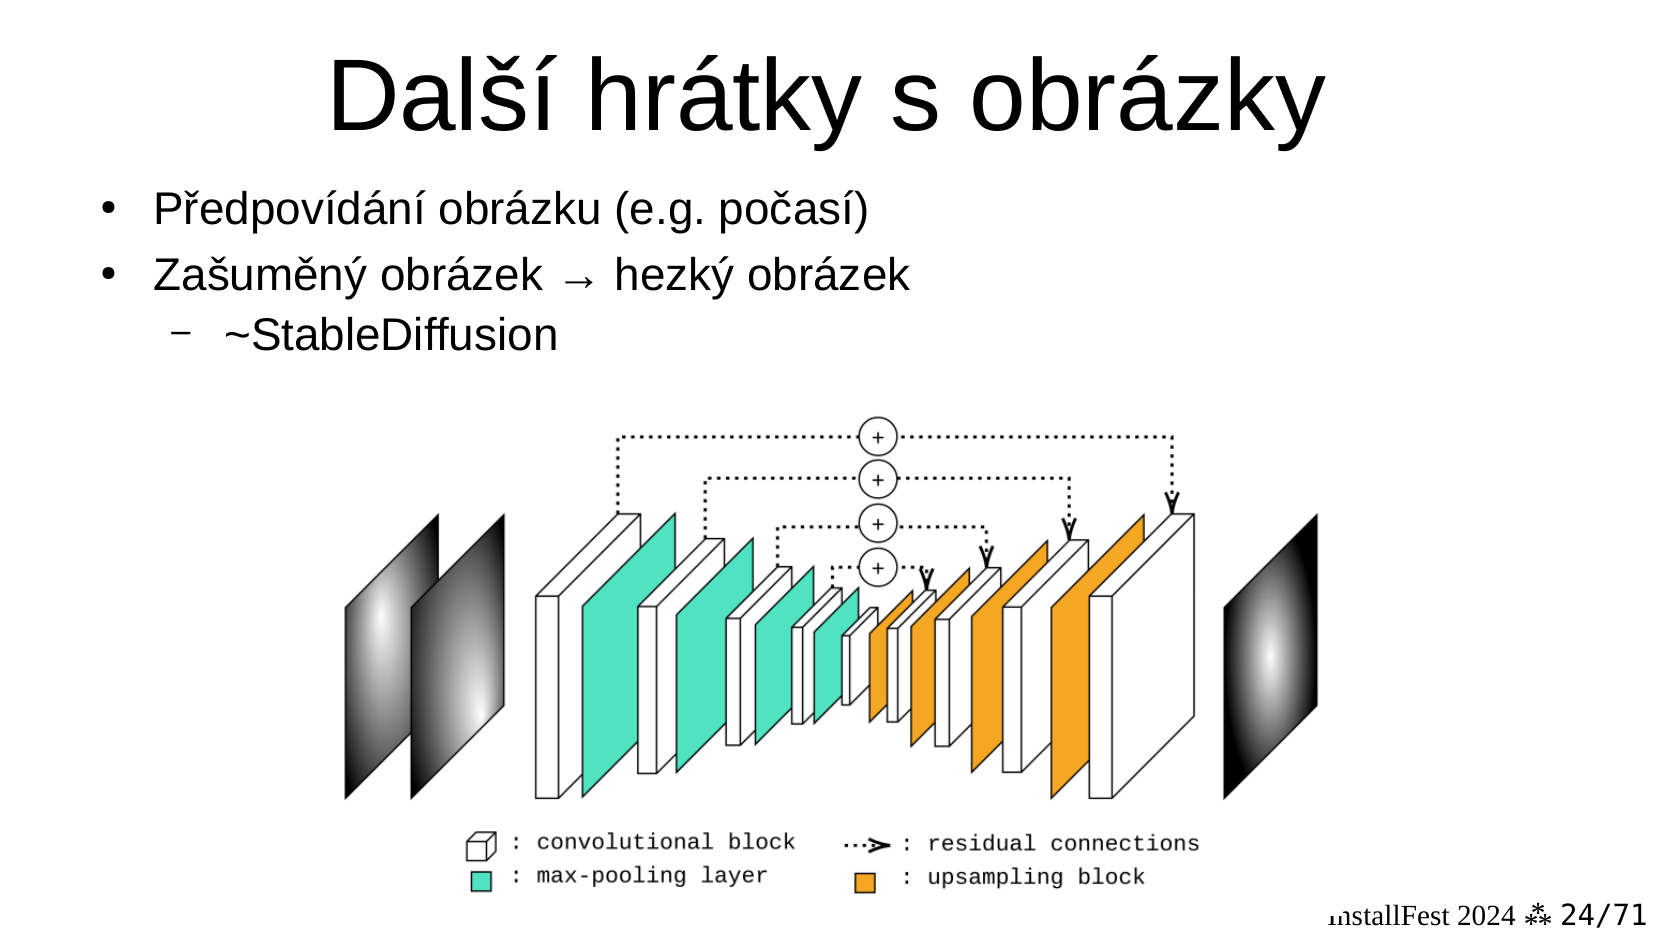

# Další hrátky s obrázky
Předpovídání obrázku (e.g. počasí)
Zašuměný obrázek → hezký obrázek
~StableDiffusion
24